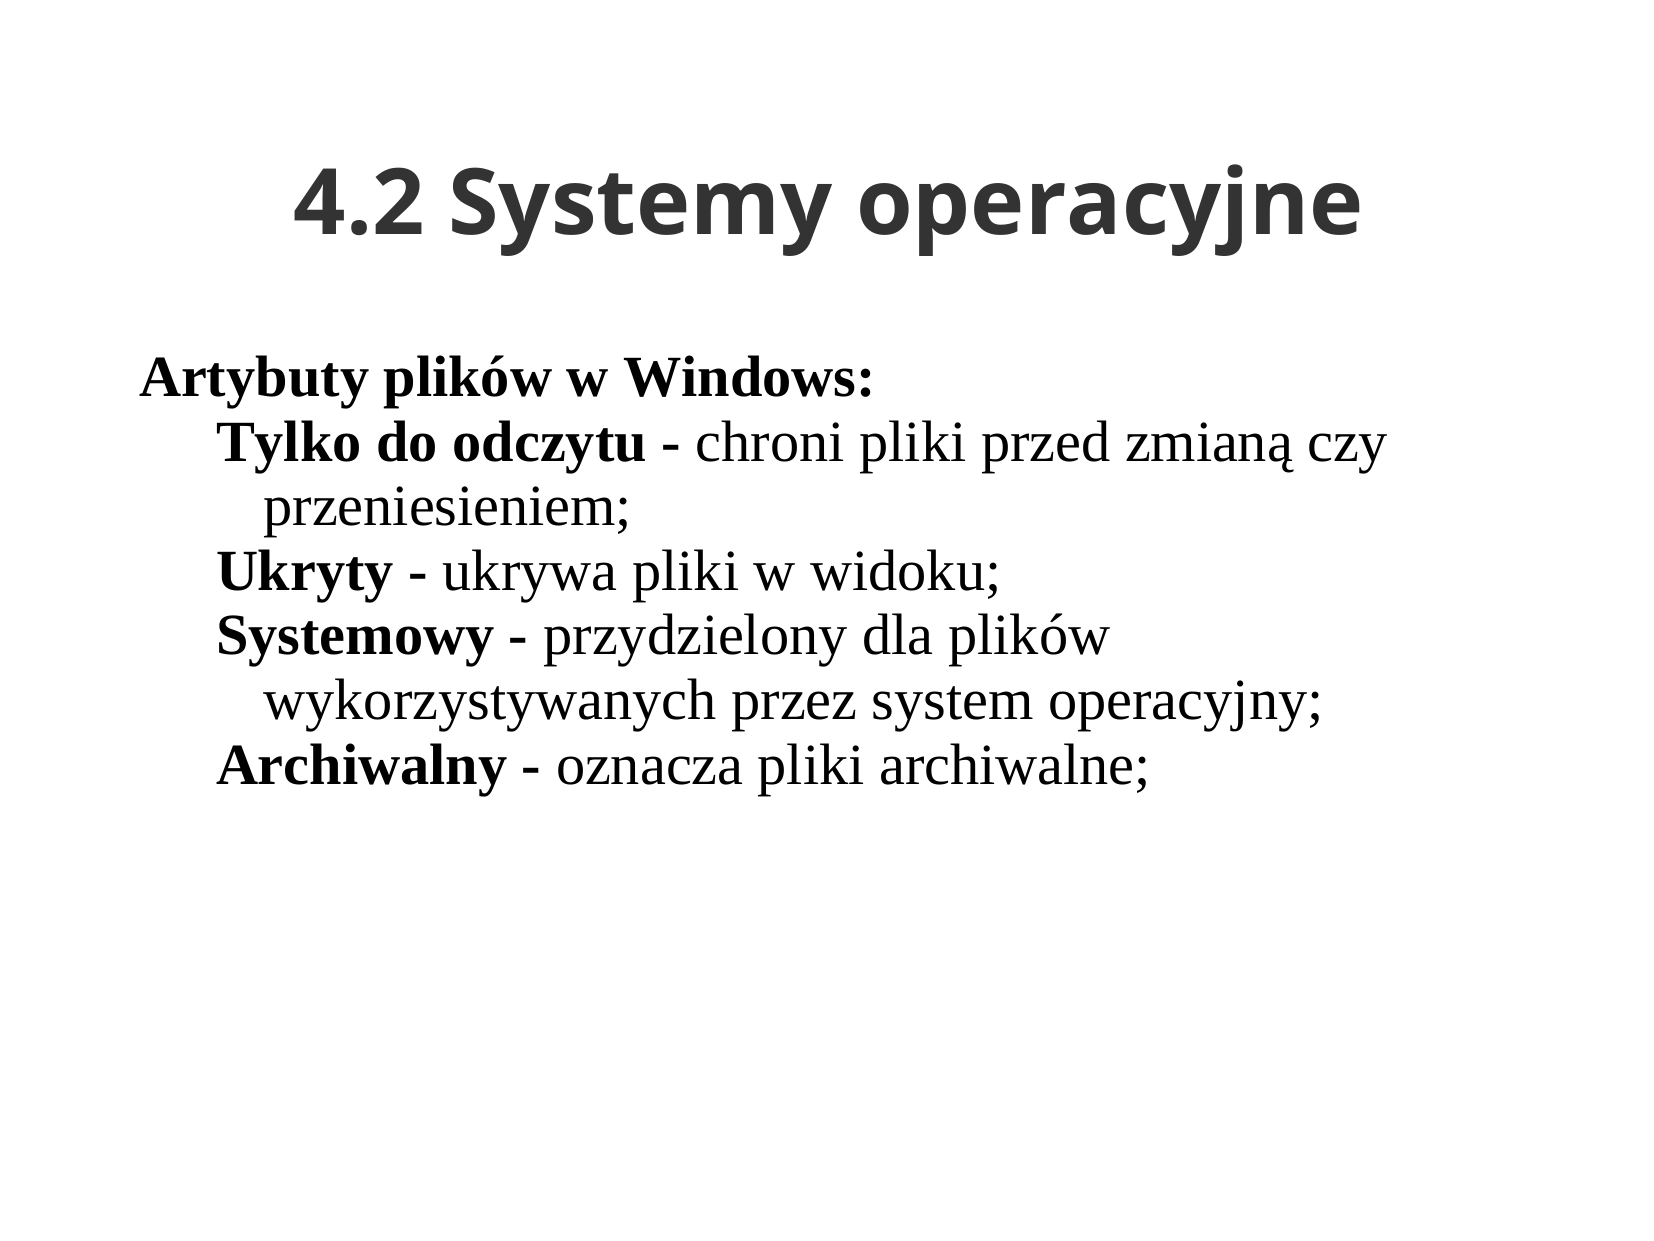

# 4.2 Systemy operacyjne
Artybuty plików w Windows:
Tylko do odczytu - chroni pliki przed zmianą czy przeniesieniem;
Ukryty - ukrywa pliki w widoku;
Systemowy - przydzielony dla plików wykorzystywanych przez system operacyjny;
Archiwalny - oznacza pliki archiwalne;